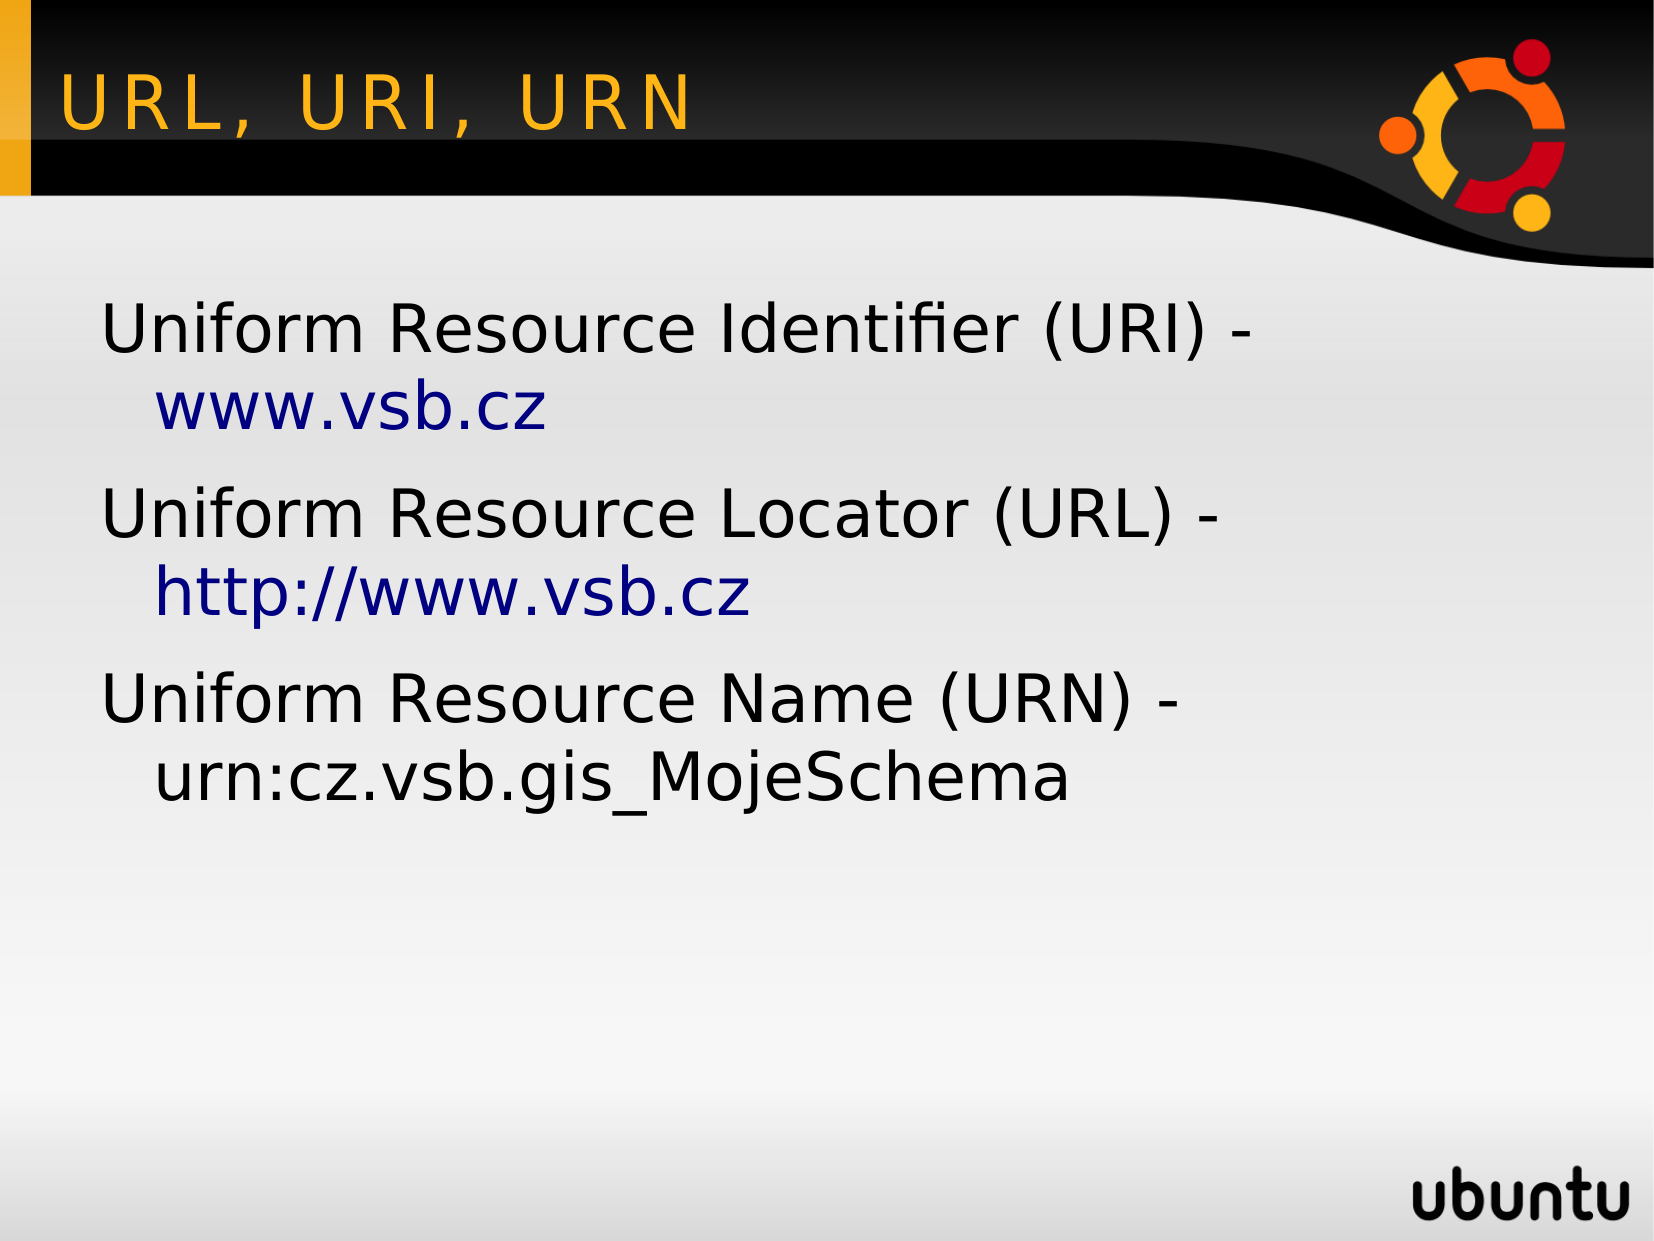

# URL, URI, URN
Uniform Resource Identifier (URI) - www.vsb.cz
Uniform Resource Locator (URL) - http://www.vsb.cz
Uniform Resource Name (URN) - urn:cz.vsb.gis_MojeSchema